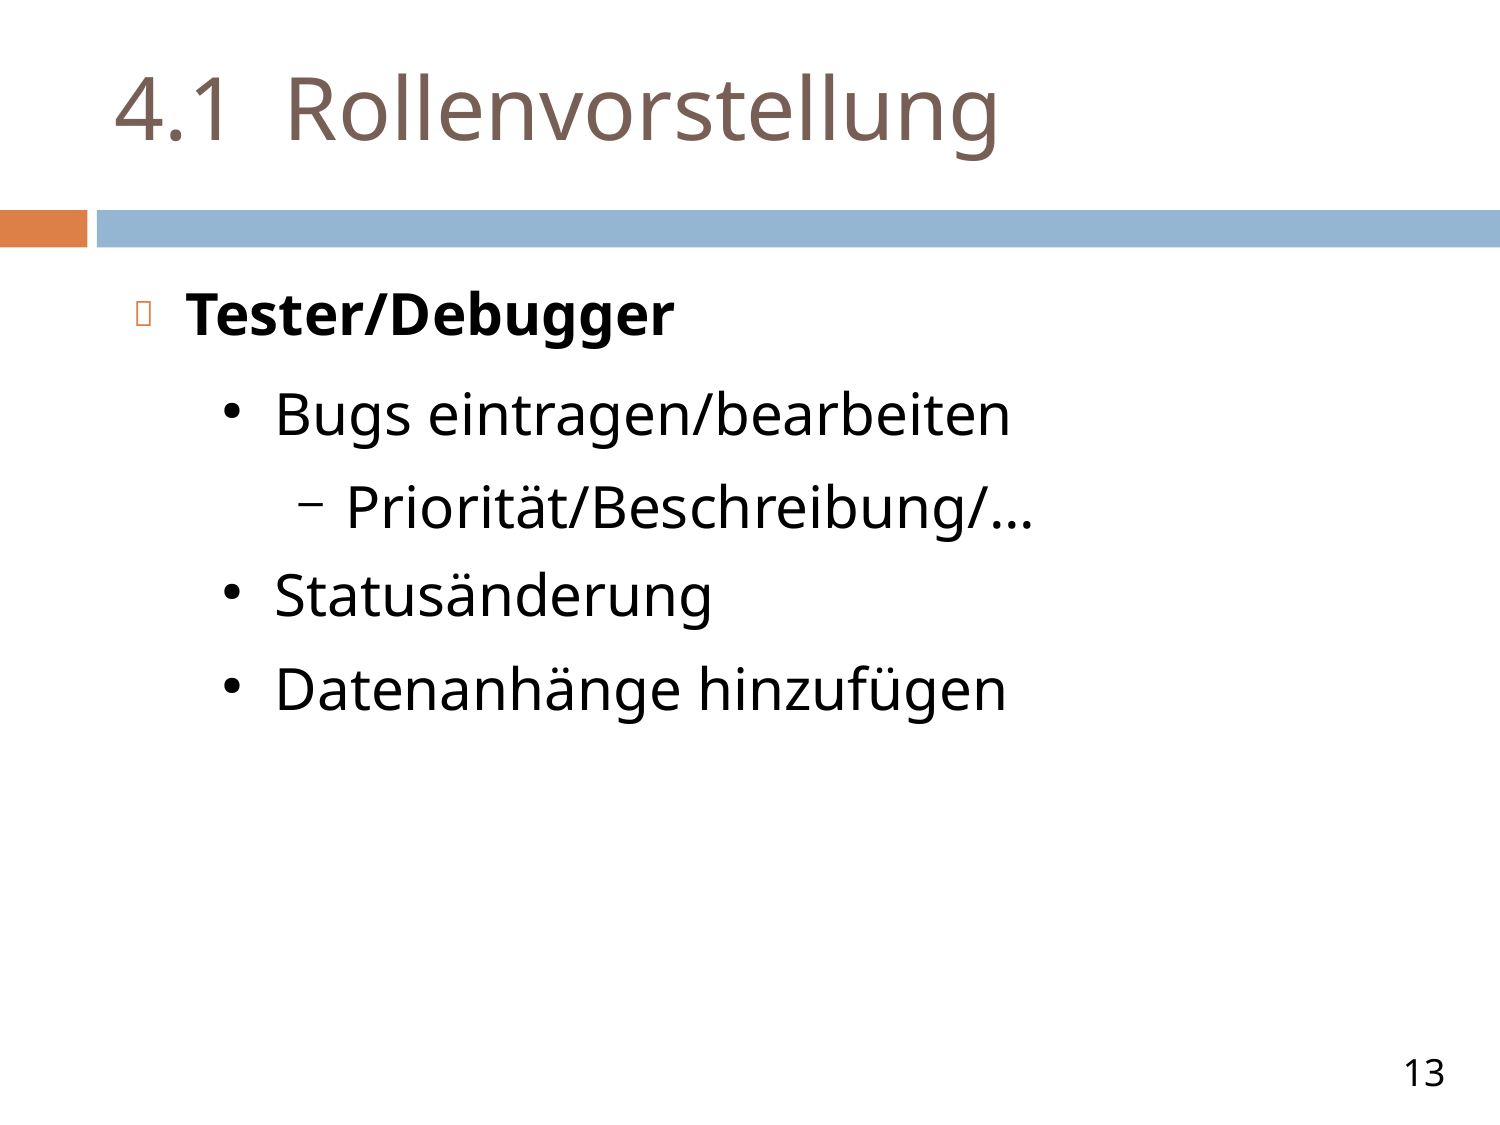

# 4.1 Rollenvorstellung
Tester/Debugger
Bugs eintragen/bearbeiten
Priorität/Beschreibung/...
Statusänderung
Datenanhänge hinzufügen
13